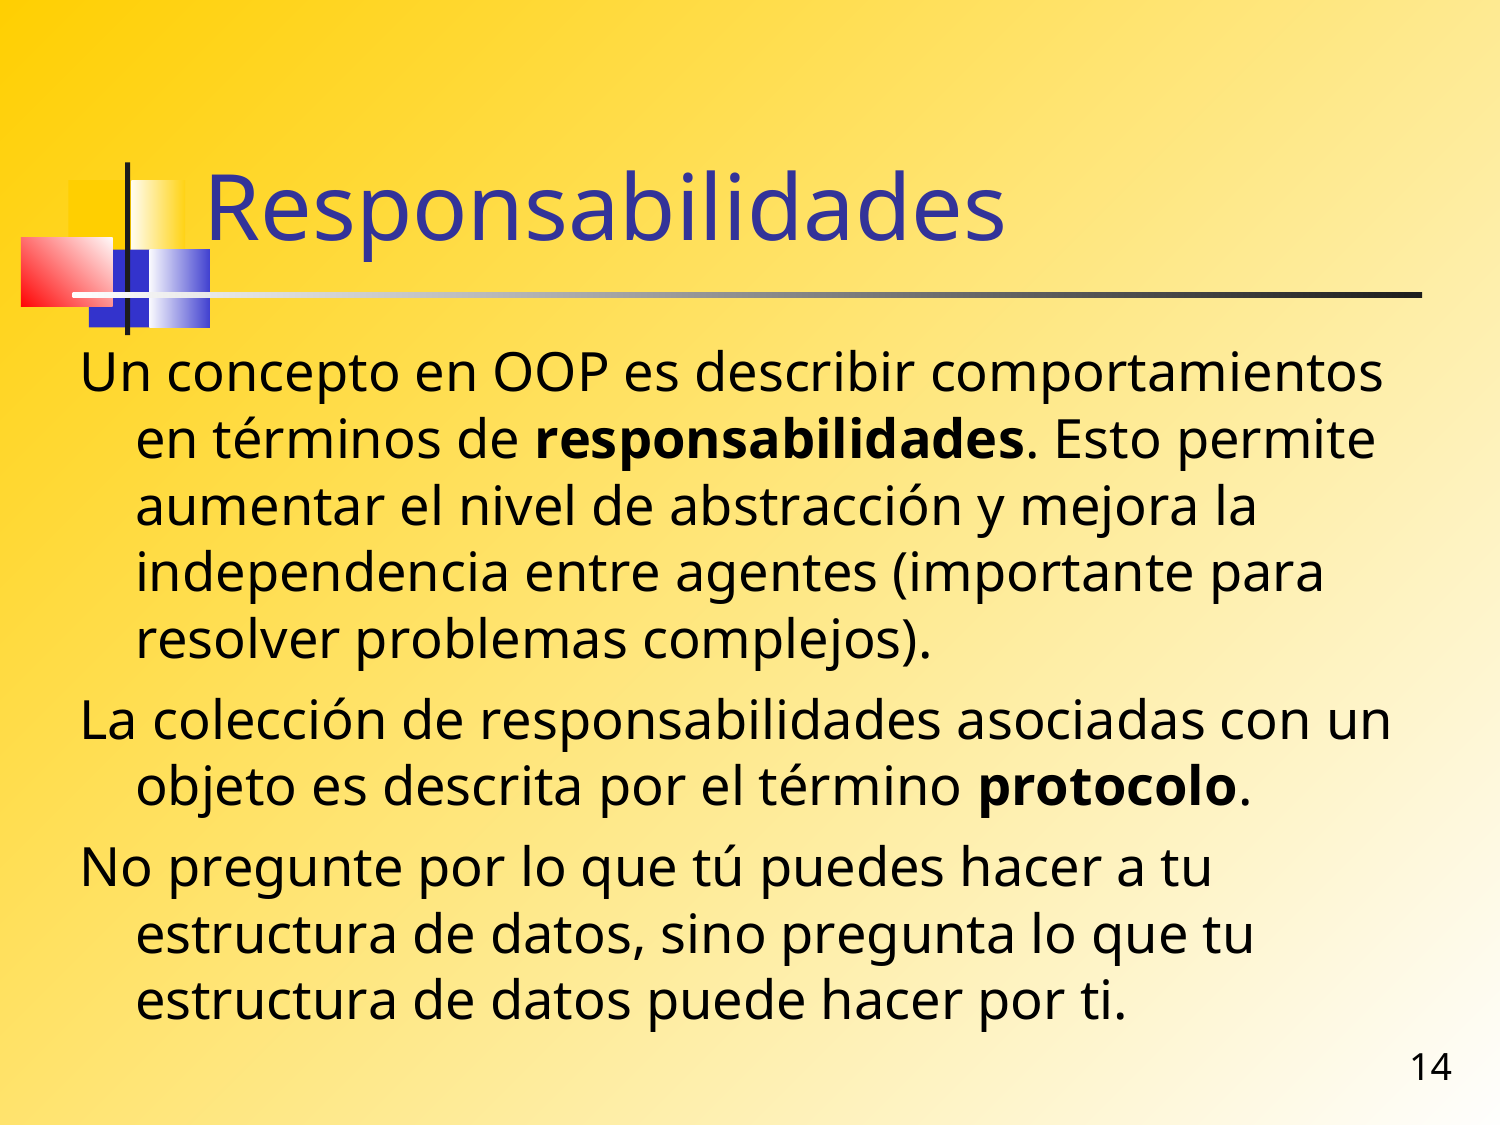

# Responsabilidades
Un concepto en OOP es describir comportamientos en términos de responsabilidades. Esto permite aumentar el nivel de abstracción y mejora la independencia entre agentes (importante para resolver problemas complejos).
La colección de responsabilidades asociadas con un objeto es descrita por el término protocolo.
No pregunte por lo que tú puedes hacer a tu estructura de datos, sino pregunta lo que tu estructura de datos puede hacer por ti.
14